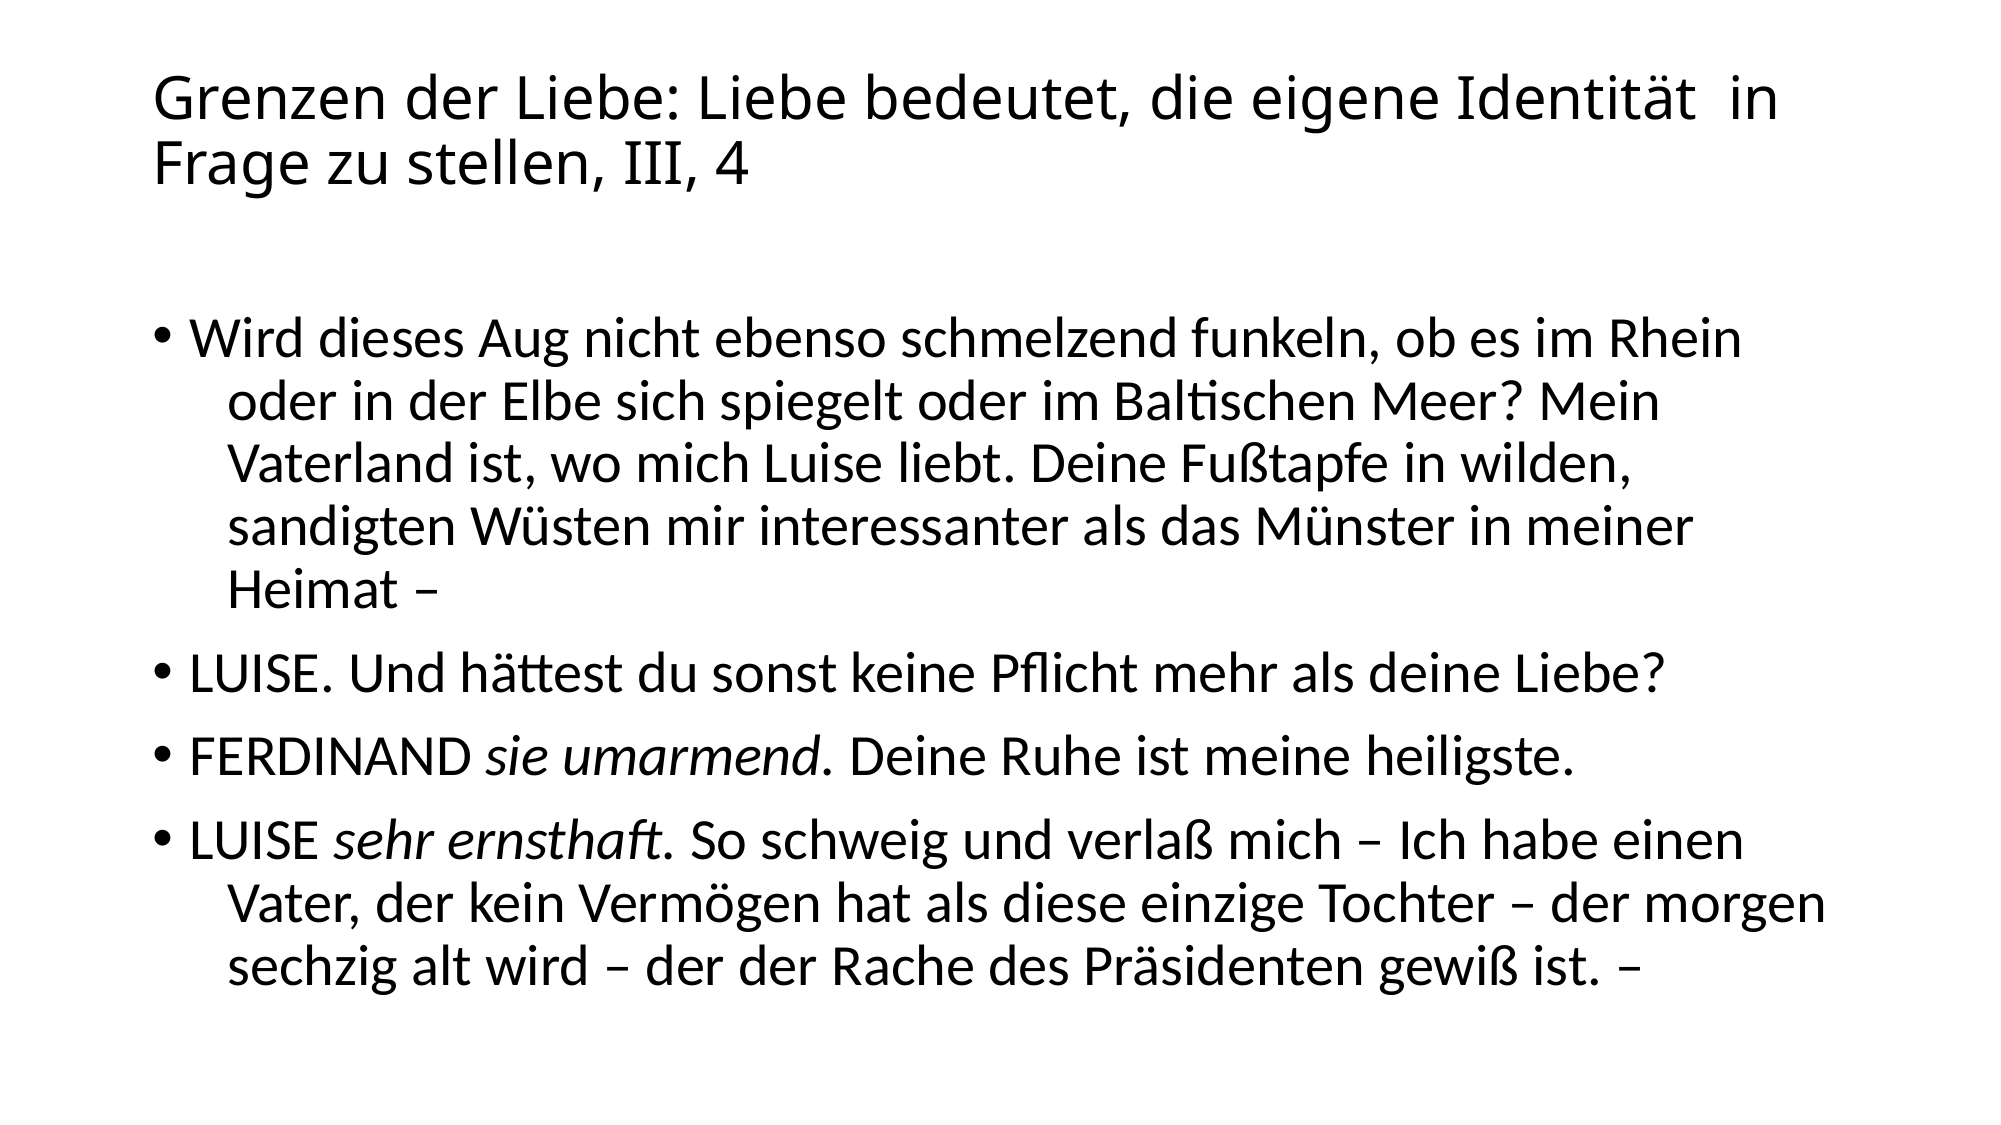

# Grenzen der Liebe: Liebe bedeutet, die eigene Identität in Frage zu stellen, III, 4
Wird dieses Aug nicht ebenso schmelzend funkeln, ob es im Rhein oder in der Elbe sich spiegelt oder im Baltischen Meer? Mein Vaterland ist, wo mich Luise liebt. Deine Fußtapfe in wilden, sandigten Wüsten mir interessanter als das Münster in meiner Heimat –
LUISE. Und hättest du sonst keine Pflicht mehr als deine Liebe?
FERDINAND sie umarmend. Deine Ruhe ist meine heiligste.
LUISE sehr ernsthaft. So schweig und verlaß mich – Ich habe einen Vater, der kein Vermögen hat als diese einzige Tochter – der morgen sechzig alt wird – der der Rache des Präsidenten gewiß ist. –